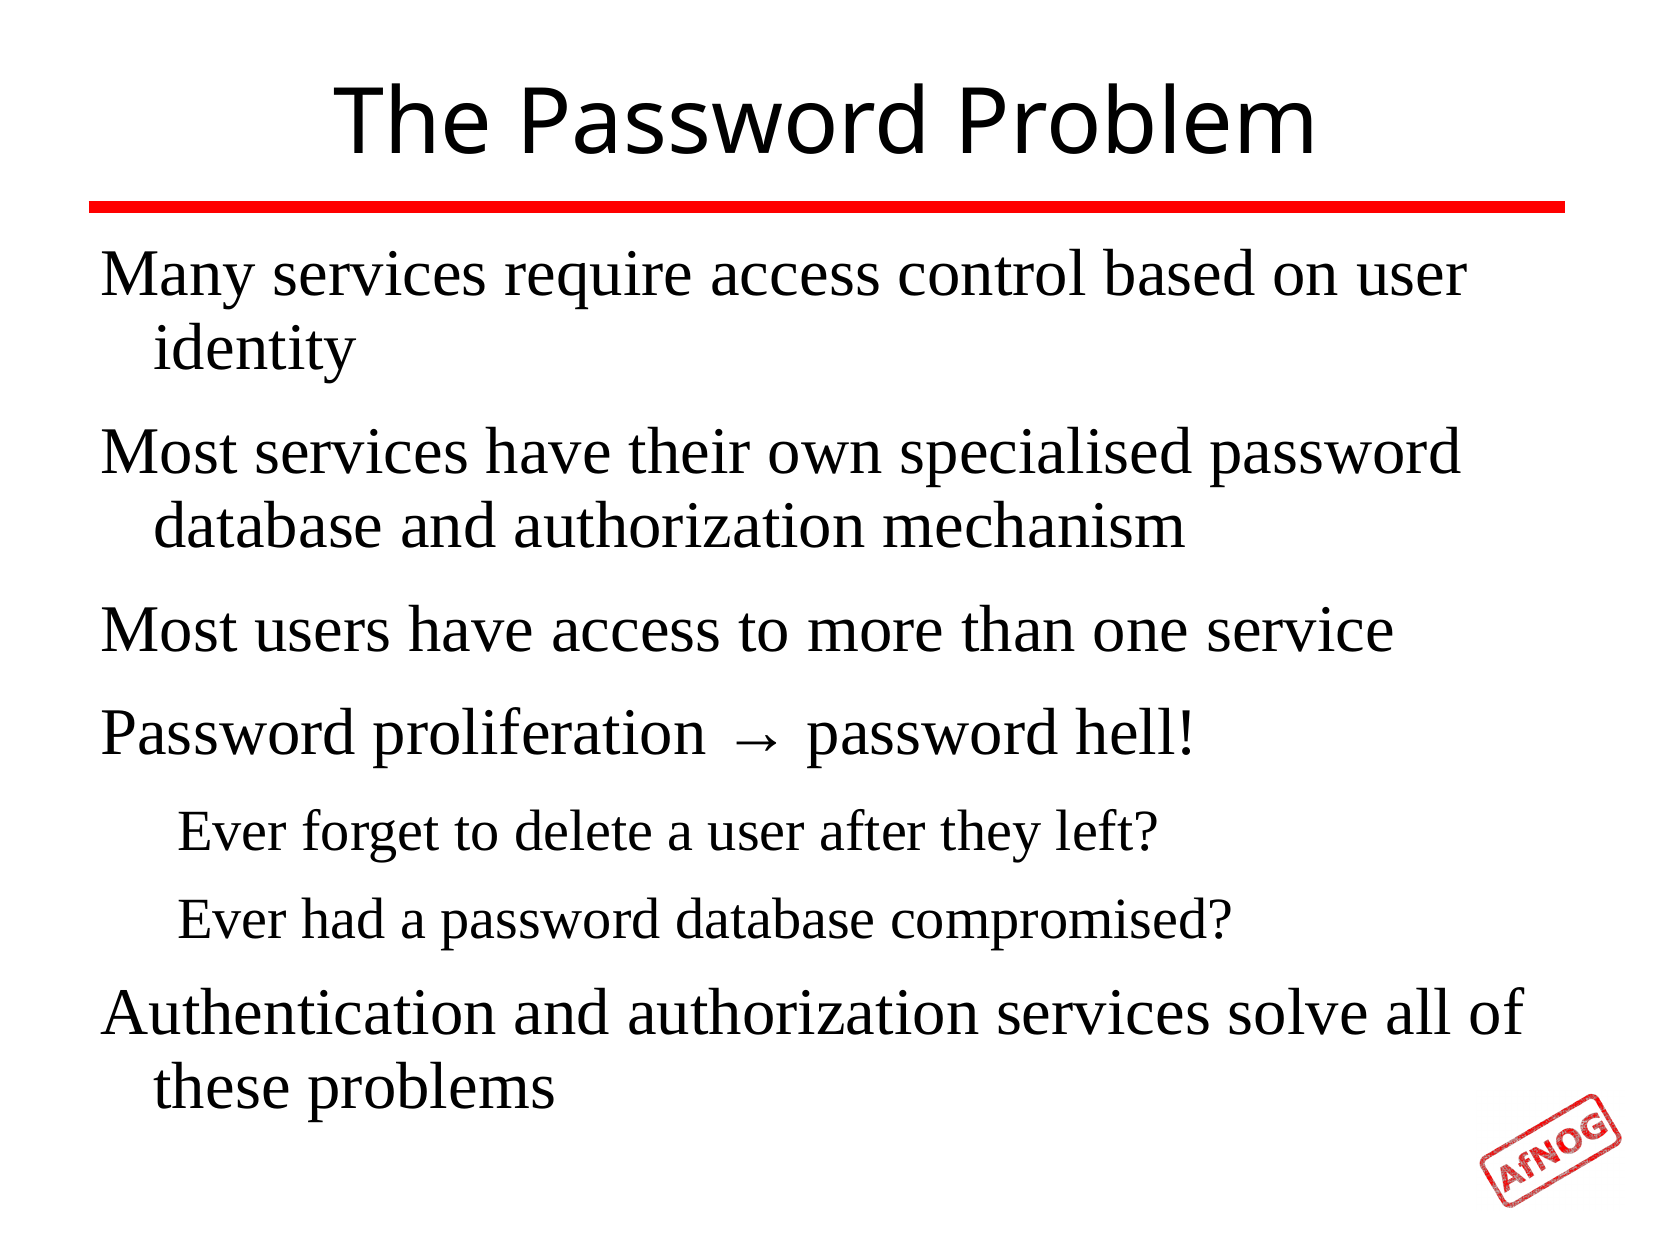

# The Password Problem
Many services require access control based on user identity
Most services have their own specialised password database and authorization mechanism
Most users have access to more than one service
Password proliferation → password hell!
Ever forget to delete a user after they left?
Ever had a password database compromised?
Authentication and authorization services solve all of these problems